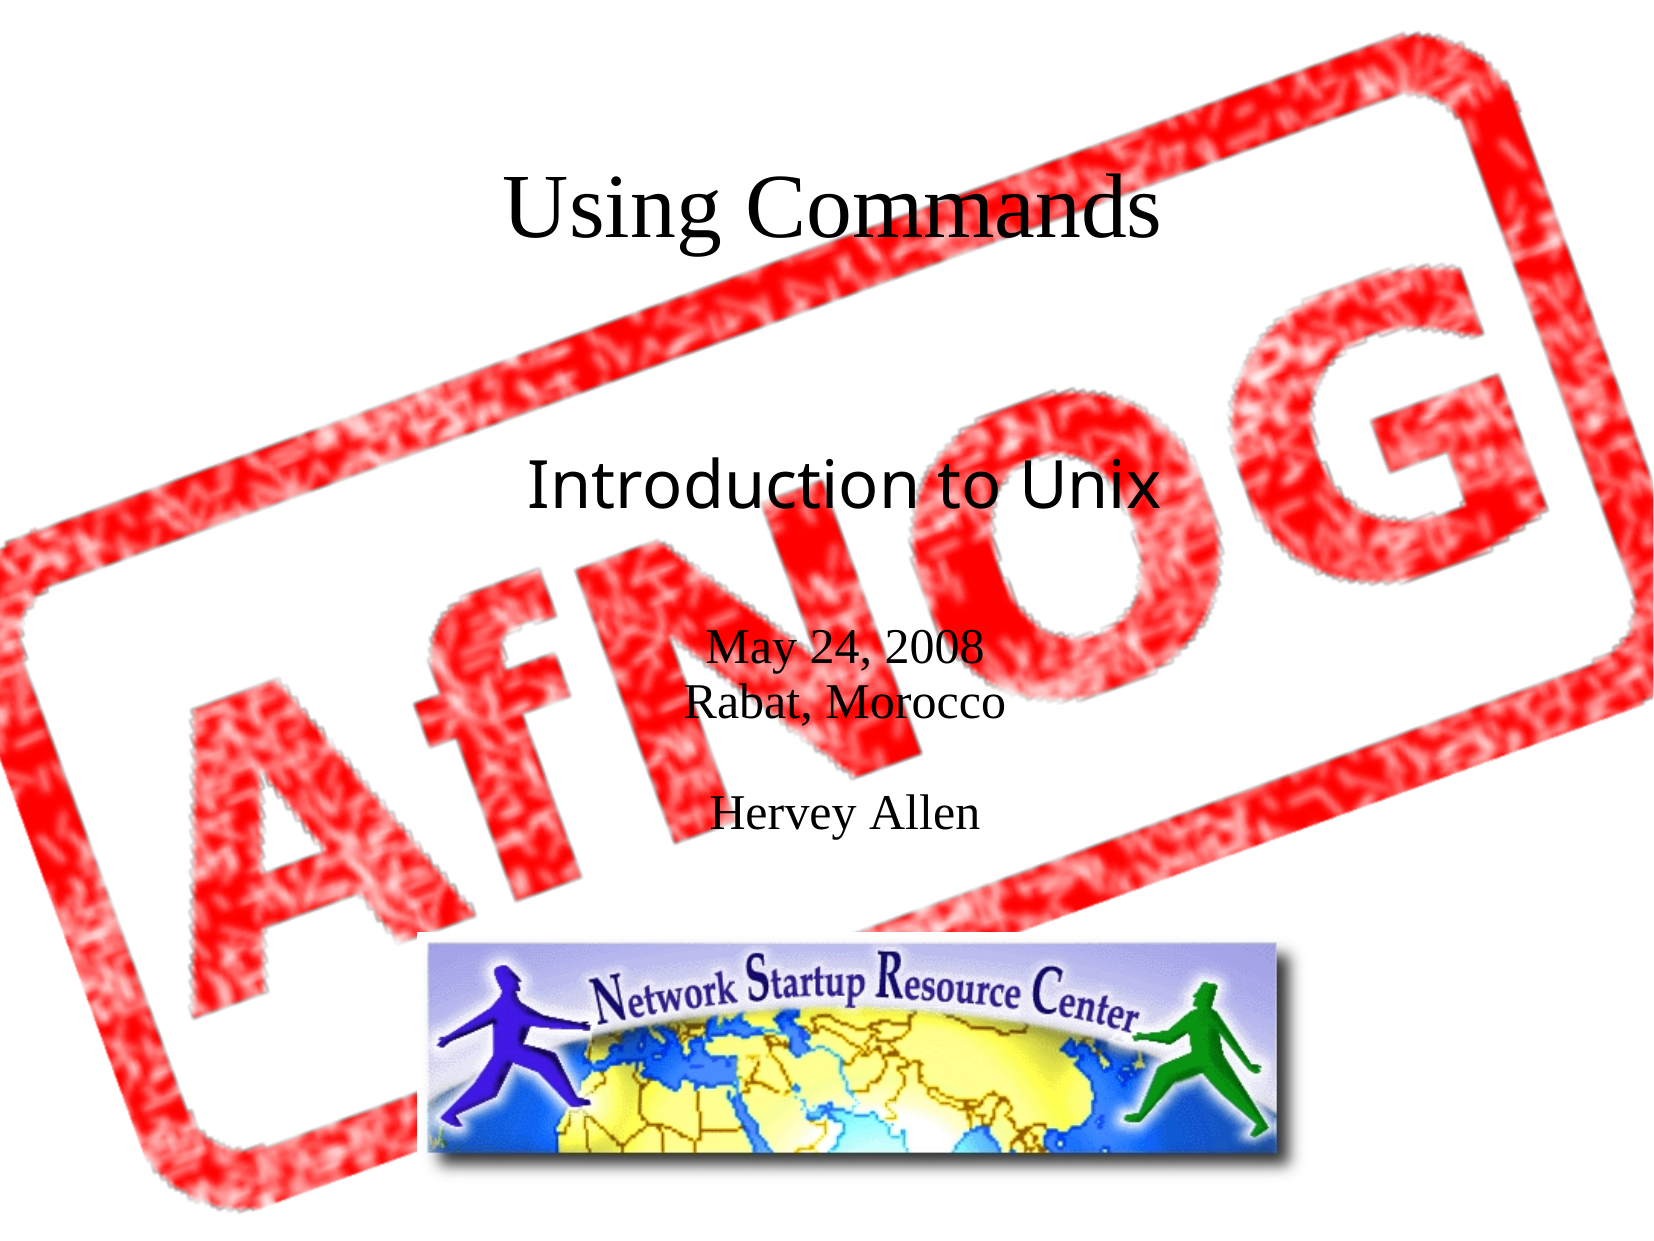

# Using Commands
Introduction to Unix
May 24, 2008
Rabat, Morocco
Hervey Allen